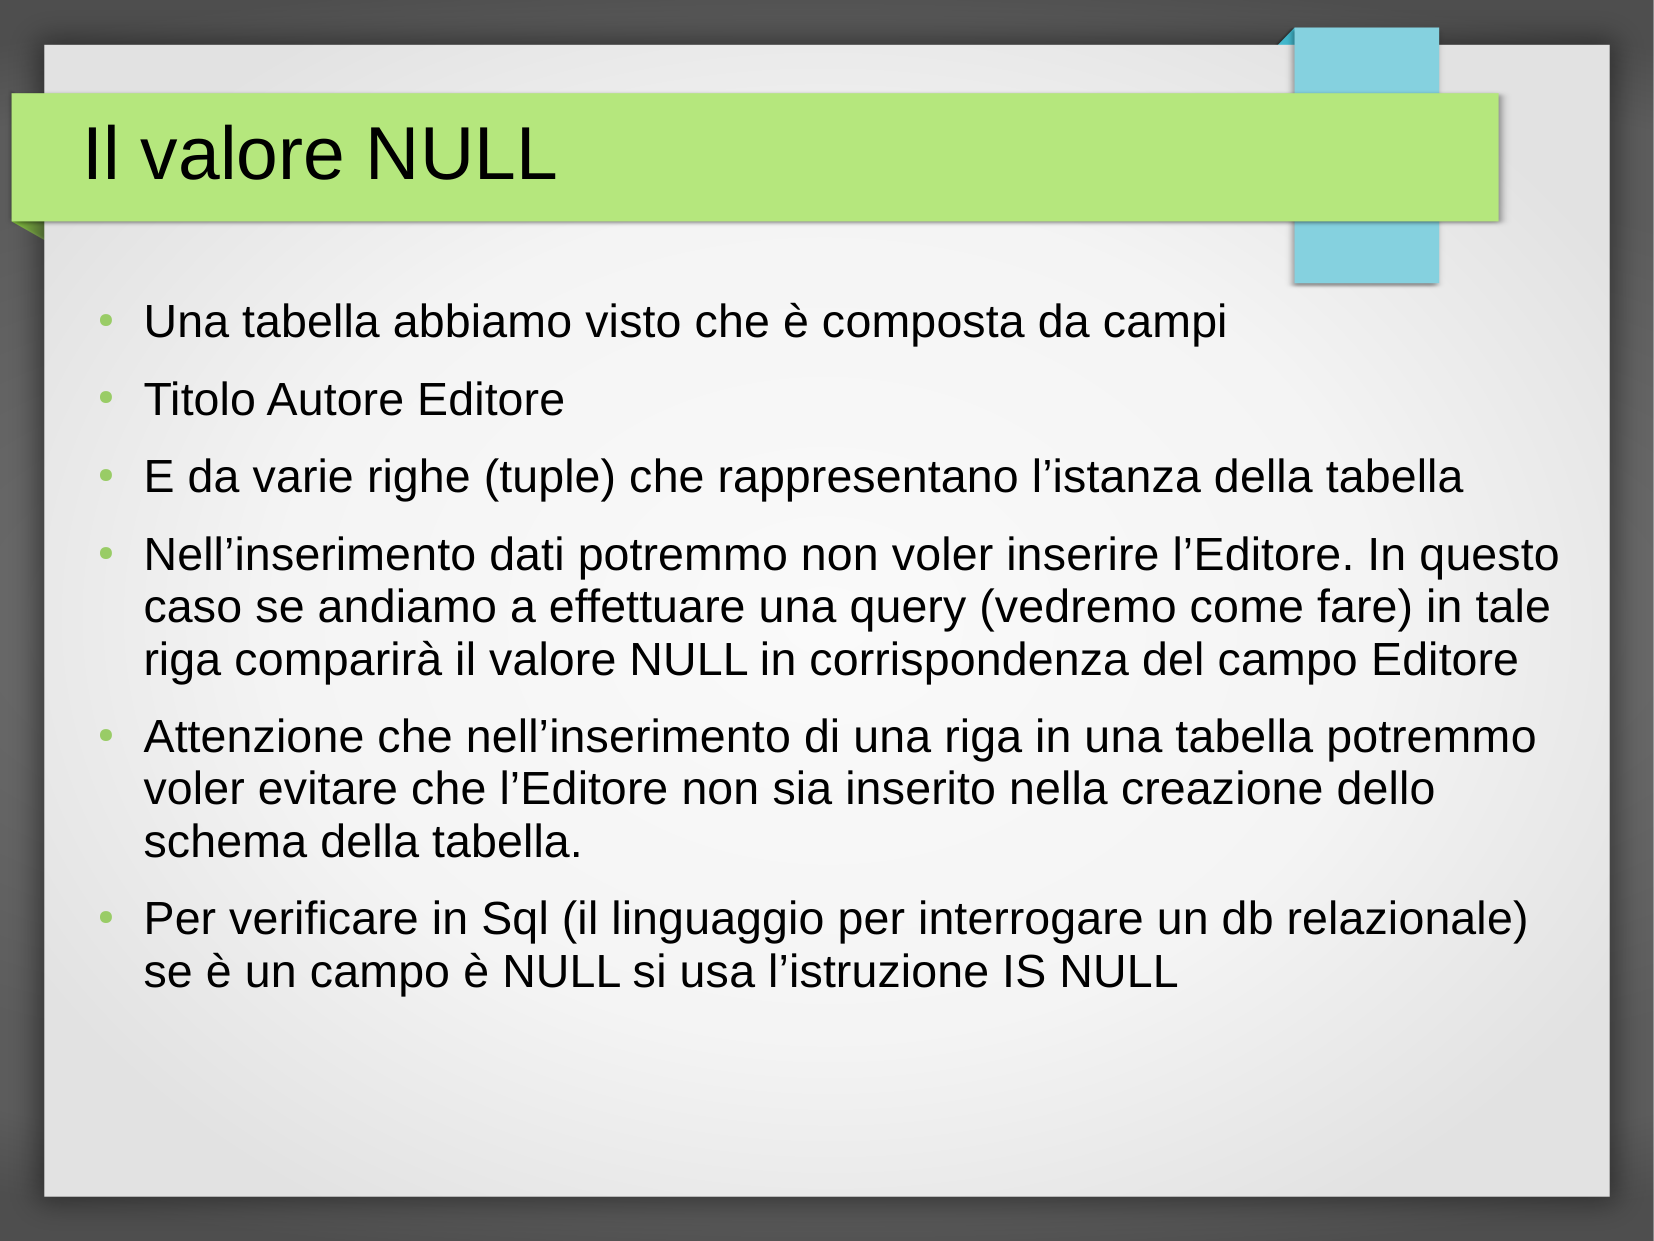

# Il valore NULL
Una tabella abbiamo visto che è composta da campi
Titolo Autore Editore
E da varie righe (tuple) che rappresentano l’istanza della tabella
Nell’inserimento dati potremmo non voler inserire l’Editore. In questo caso se andiamo a effettuare una query (vedremo come fare) in tale riga comparirà il valore NULL in corrispondenza del campo Editore
Attenzione che nell’inserimento di una riga in una tabella potremmo voler evitare che l’Editore non sia inserito nella creazione dello schema della tabella.
Per verificare in Sql (il linguaggio per interrogare un db relazionale) se è un campo è NULL si usa l’istruzione IS NULL